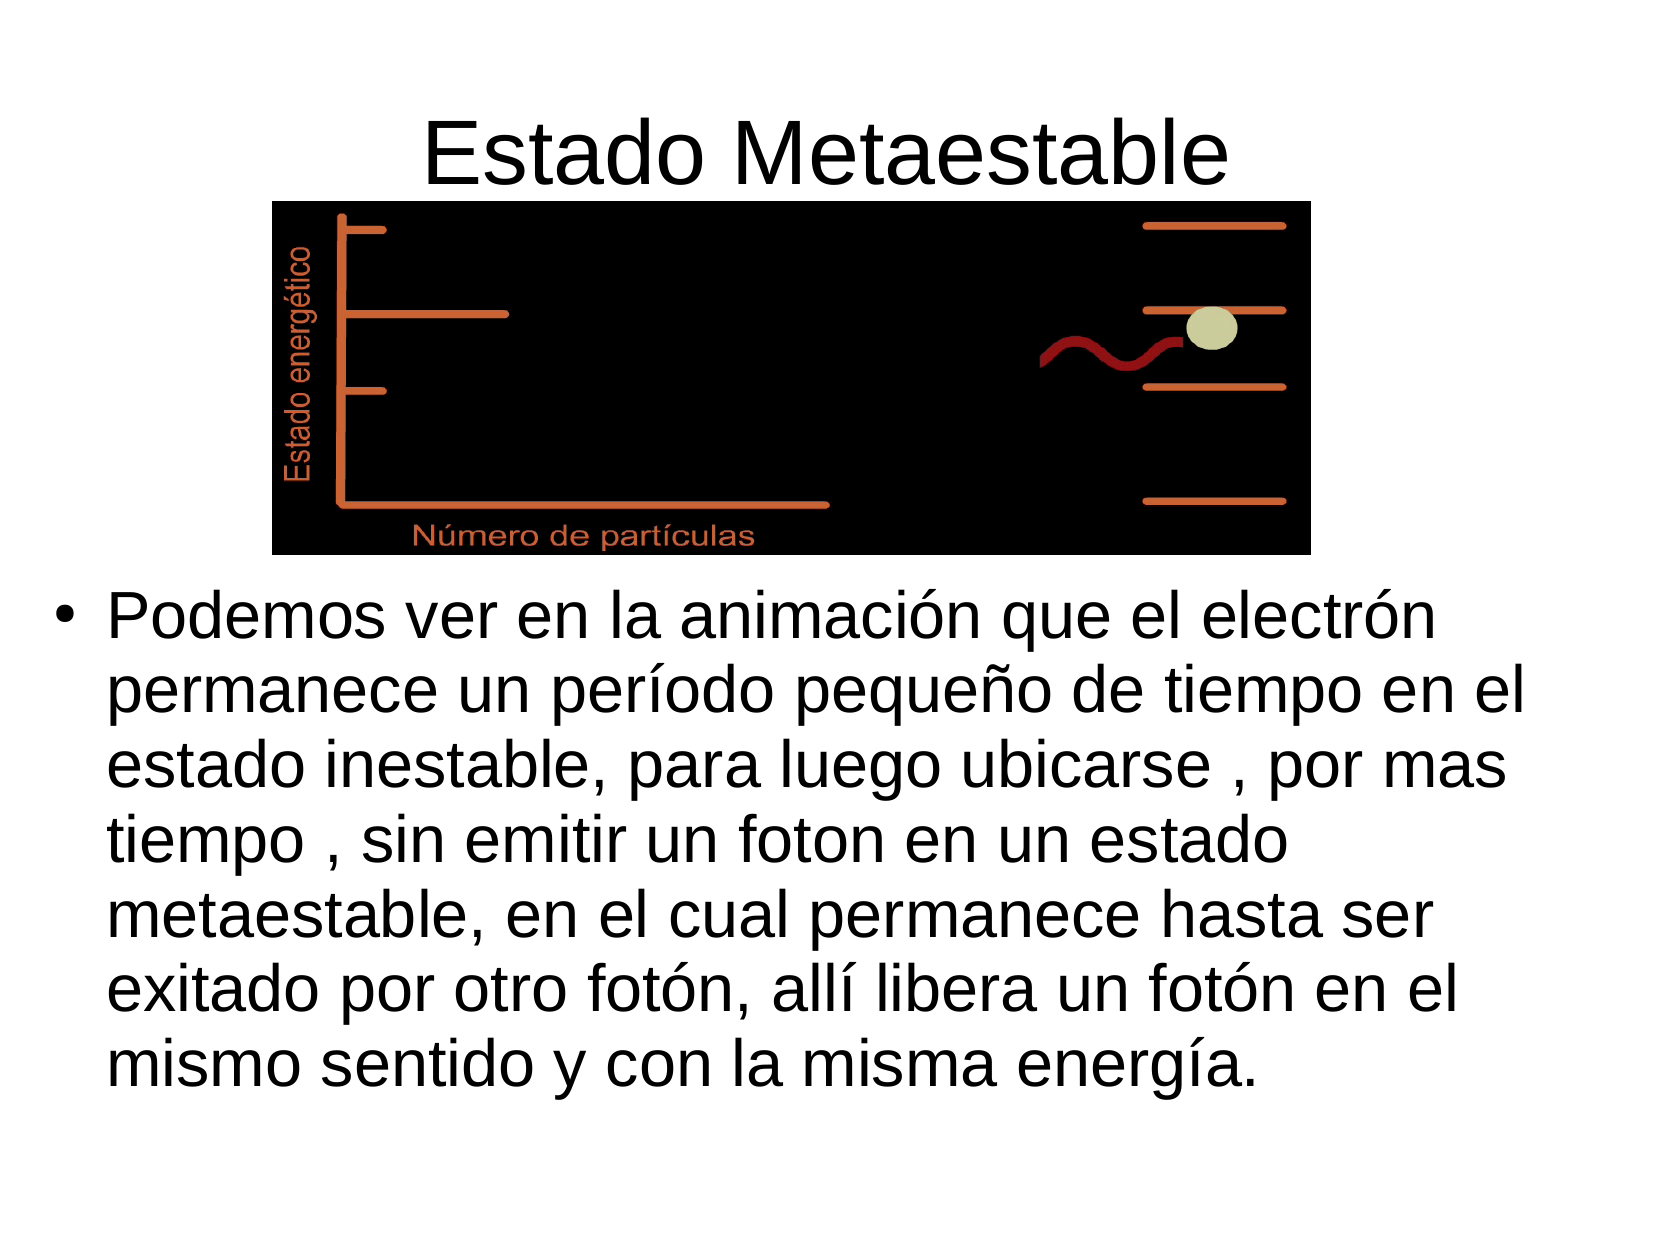

# Estado Metaestable
Podemos ver en la animación que el electrón permanece un período pequeño de tiempo en el estado inestable, para luego ubicarse , por mas tiempo , sin emitir un foton en un estado metaestable, en el cual permanece hasta ser exitado por otro fotón, allí libera un fotón en el mismo sentido y con la misma energía.